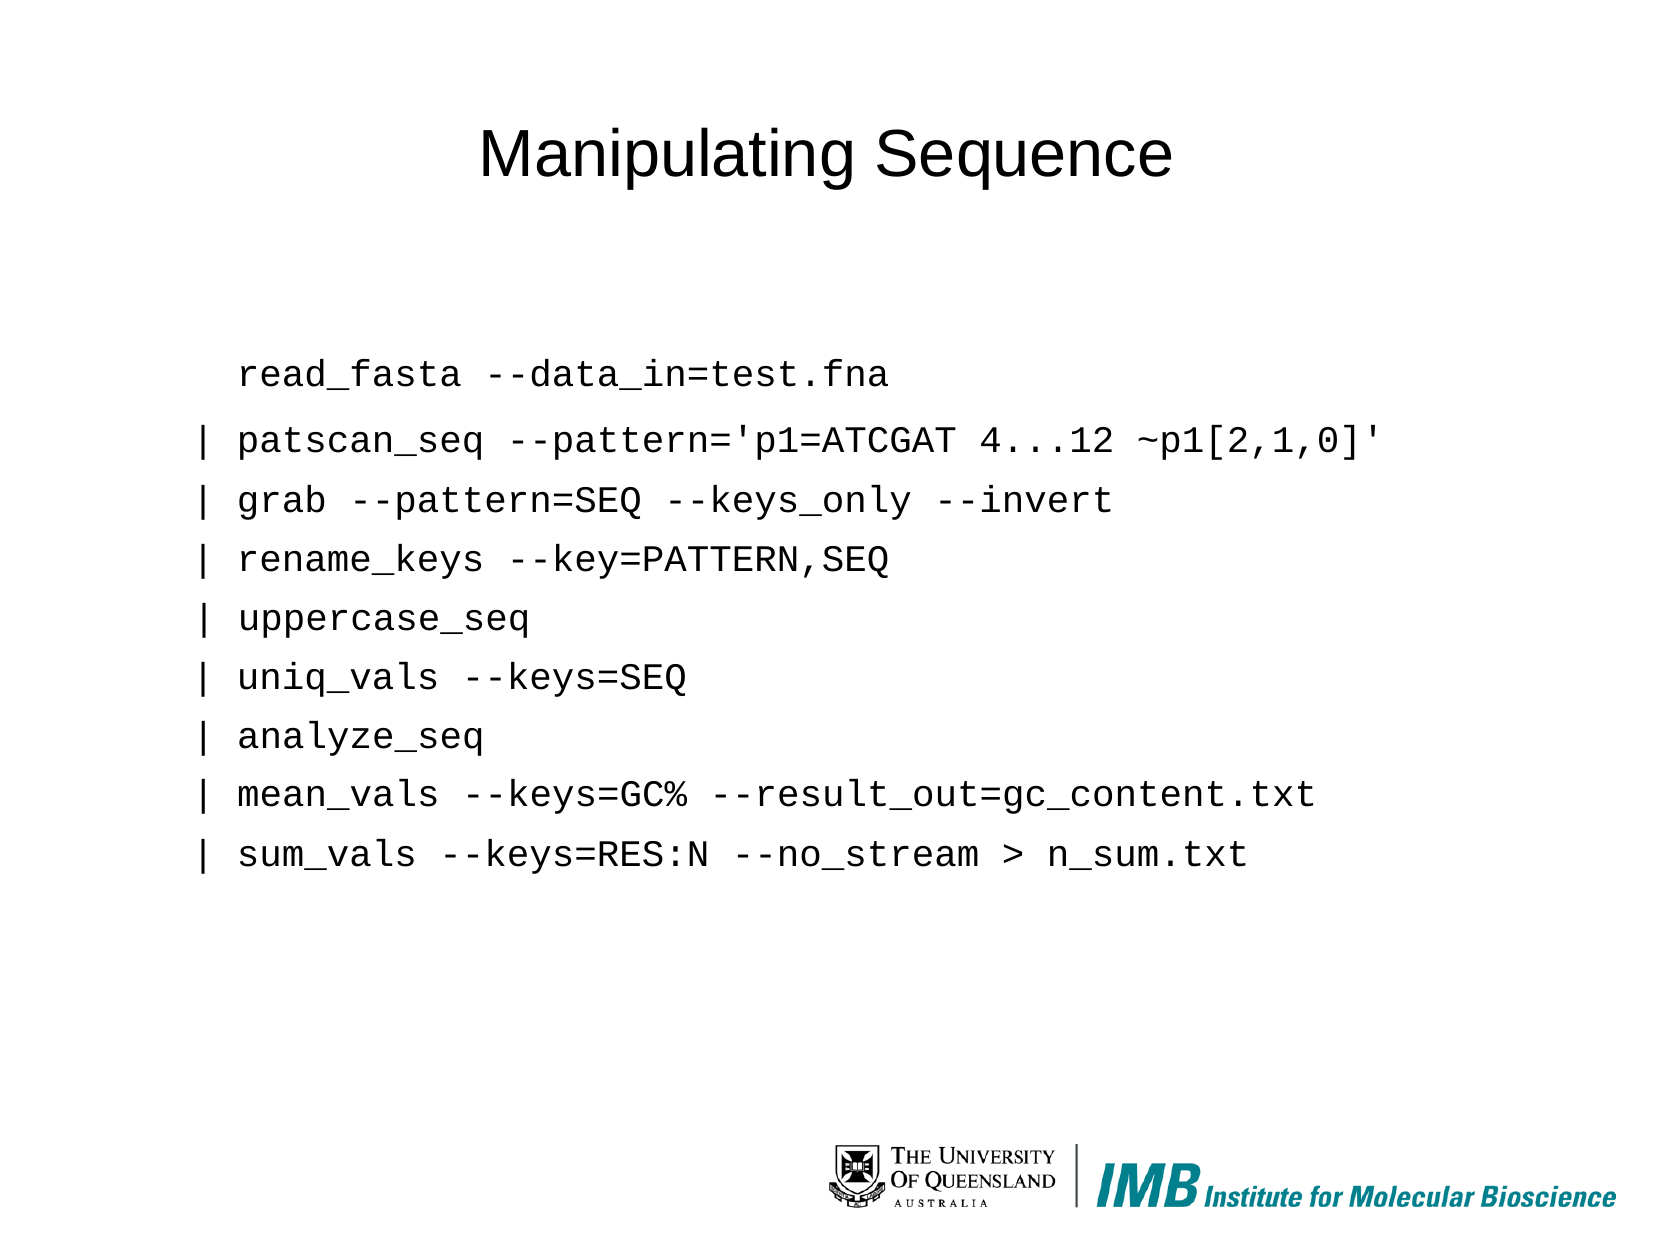

# Manipulating Sequence
 read_fasta --data_in=test.fna
| patscan_seq --pattern='p1=ATCGAT 4...12 ~p1[2,1,0]'
| grab --pattern=SEQ --keys_only --invert
| rename_keys --key=PATTERN,SEQ
| uppercase_seq
| uniq_vals --keys=SEQ
| analyze_seq
| mean_vals --keys=GC% --result_out=gc_content.txt
| sum_vals --keys=RES:N --no_stream > n_sum.txt